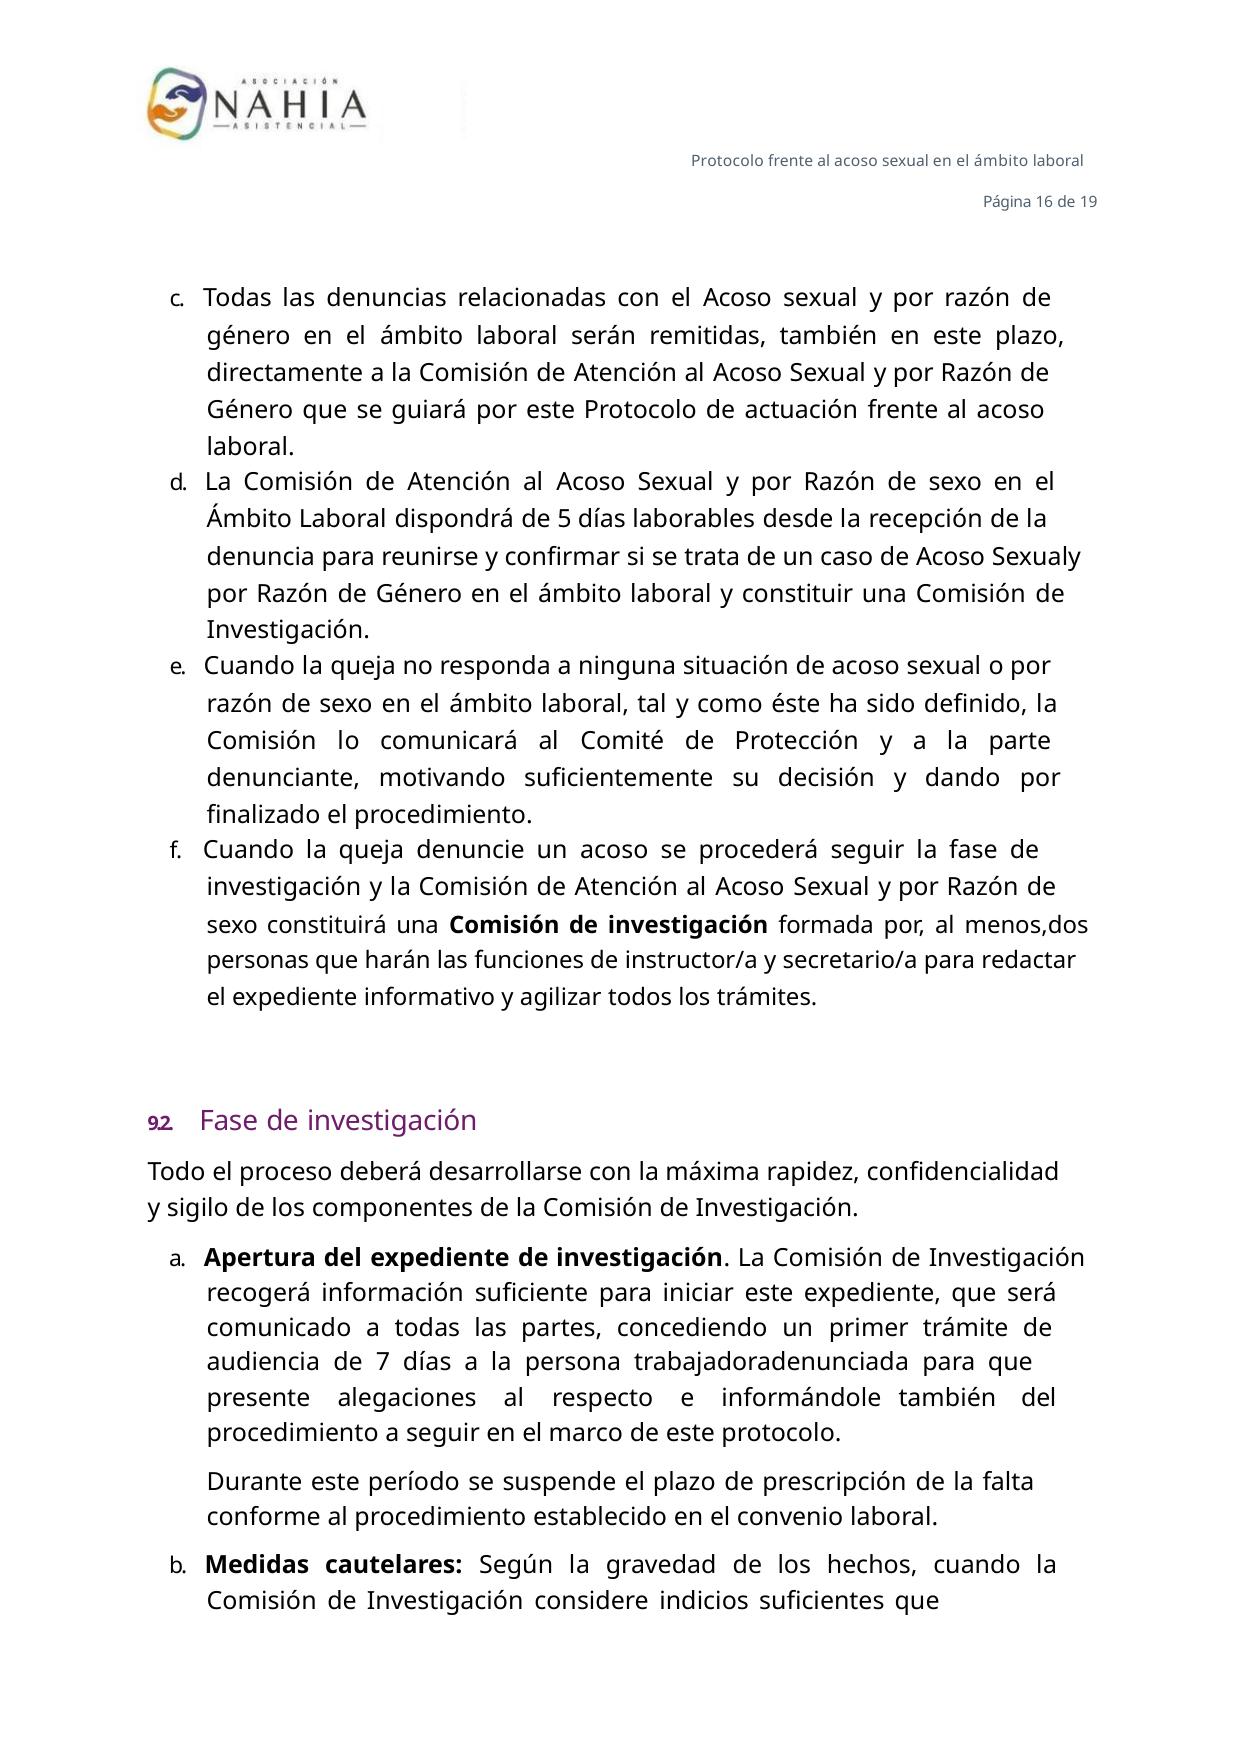

Protocolo frente al acoso sexual en el ámbito laboral
Página 16 de 19
c. Todas las denuncias relacionadas con el Acoso sexual y por razón de
género en el ámbito laboral serán remitidas, también en este plazo,
directamente a la Comisión de Atención al Acoso Sexual y por Razón de
Género que se guiará por este Protocolo de actuación frente al acoso
laboral.
d. La Comisión de Atención al Acoso Sexual y por Razón de sexo en el
Ámbito Laboral dispondrá de 5 días laborables desde la recepción de la
denuncia para reunirse y confirmar si se trata de un caso de Acoso Sexualy
por Razón de Género en el ámbito laboral y constituir una Comisión de
Investigación.
e. Cuando la queja no responda a ninguna situación de acoso sexual o por
razón de sexo en el ámbito laboral, tal y como éste ha sido definido, la
Comisión lo comunicará al Comité de Protección y a la parte
denunciante, motivando suficientemente su decisión y dando por
finalizado el procedimiento.
f. Cuando la queja denuncie un acoso se procederá seguir la fase de
investigación y la Comisión de Atención al Acoso Sexual y por Razón de
sexo constituirá una Comisión de investigación formada por, al menos,dos
personas que harán las funciones de instructor/a y secretario/a para redactar
el expediente informativo y agilizar todos los trámites.
9.2. Fase de investigación
Todo el proceso deberá desarrollarse con la máxima rapidez, confidencialidad
y sigilo de los componentes de la Comisión de Investigación.
a. Apertura del expediente de investigación. La Comisión de Investigación
recogerá información suficiente para iniciar este expediente, que será
comunicado a todas las partes, concediendo un primer trámite de
audiencia de 7 días a la persona trabajadoradenunciada para que
presente alegaciones al respecto e informándole también del
procedimiento a seguir en el marco de este protocolo.
Durante este período se suspende el plazo de prescripción de la falta
conforme al procedimiento establecido en el convenio laboral.
b. Medidas cautelares: Según la gravedad de los hechos, cuando la
Comisión de Investigación considere indicios suficientes que